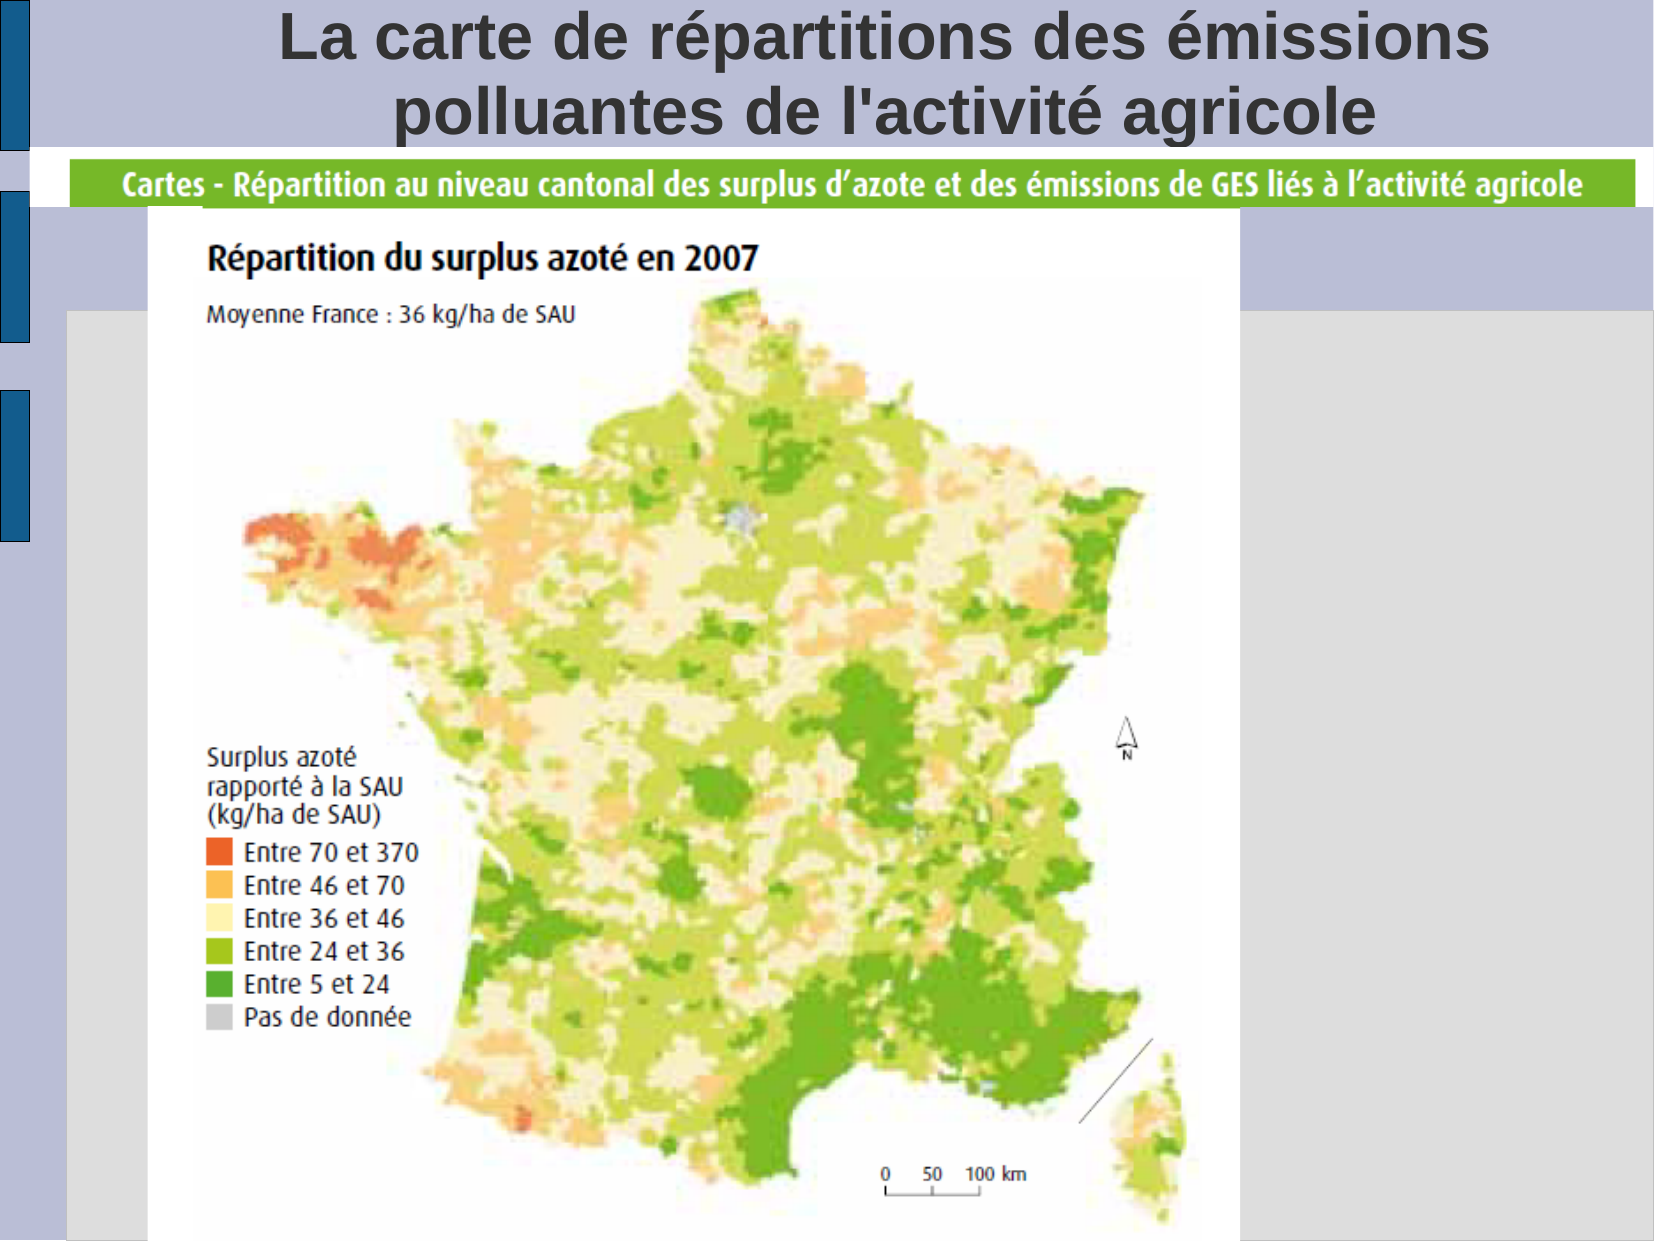

# La carte de répartitions des émissions polluantes de l'activité agricole